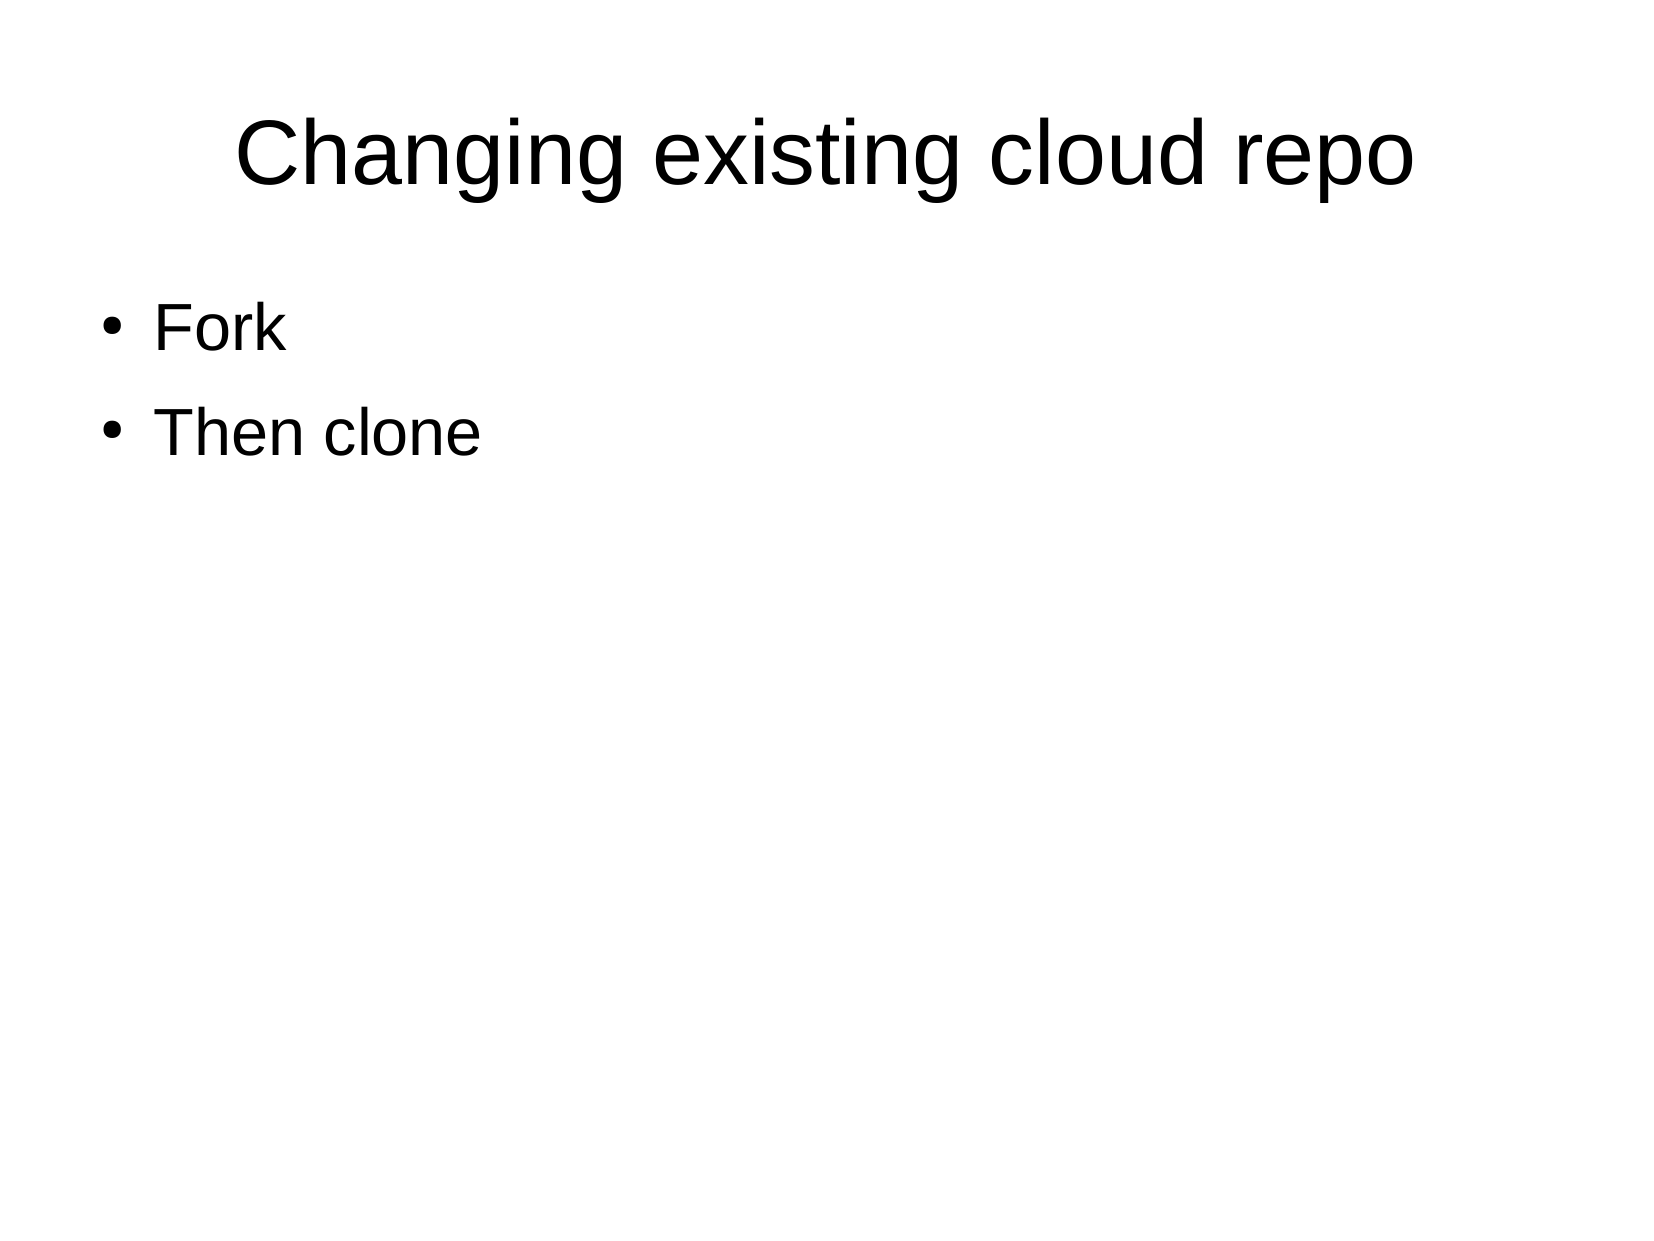

# Changing existing cloud repo
Fork
Then clone